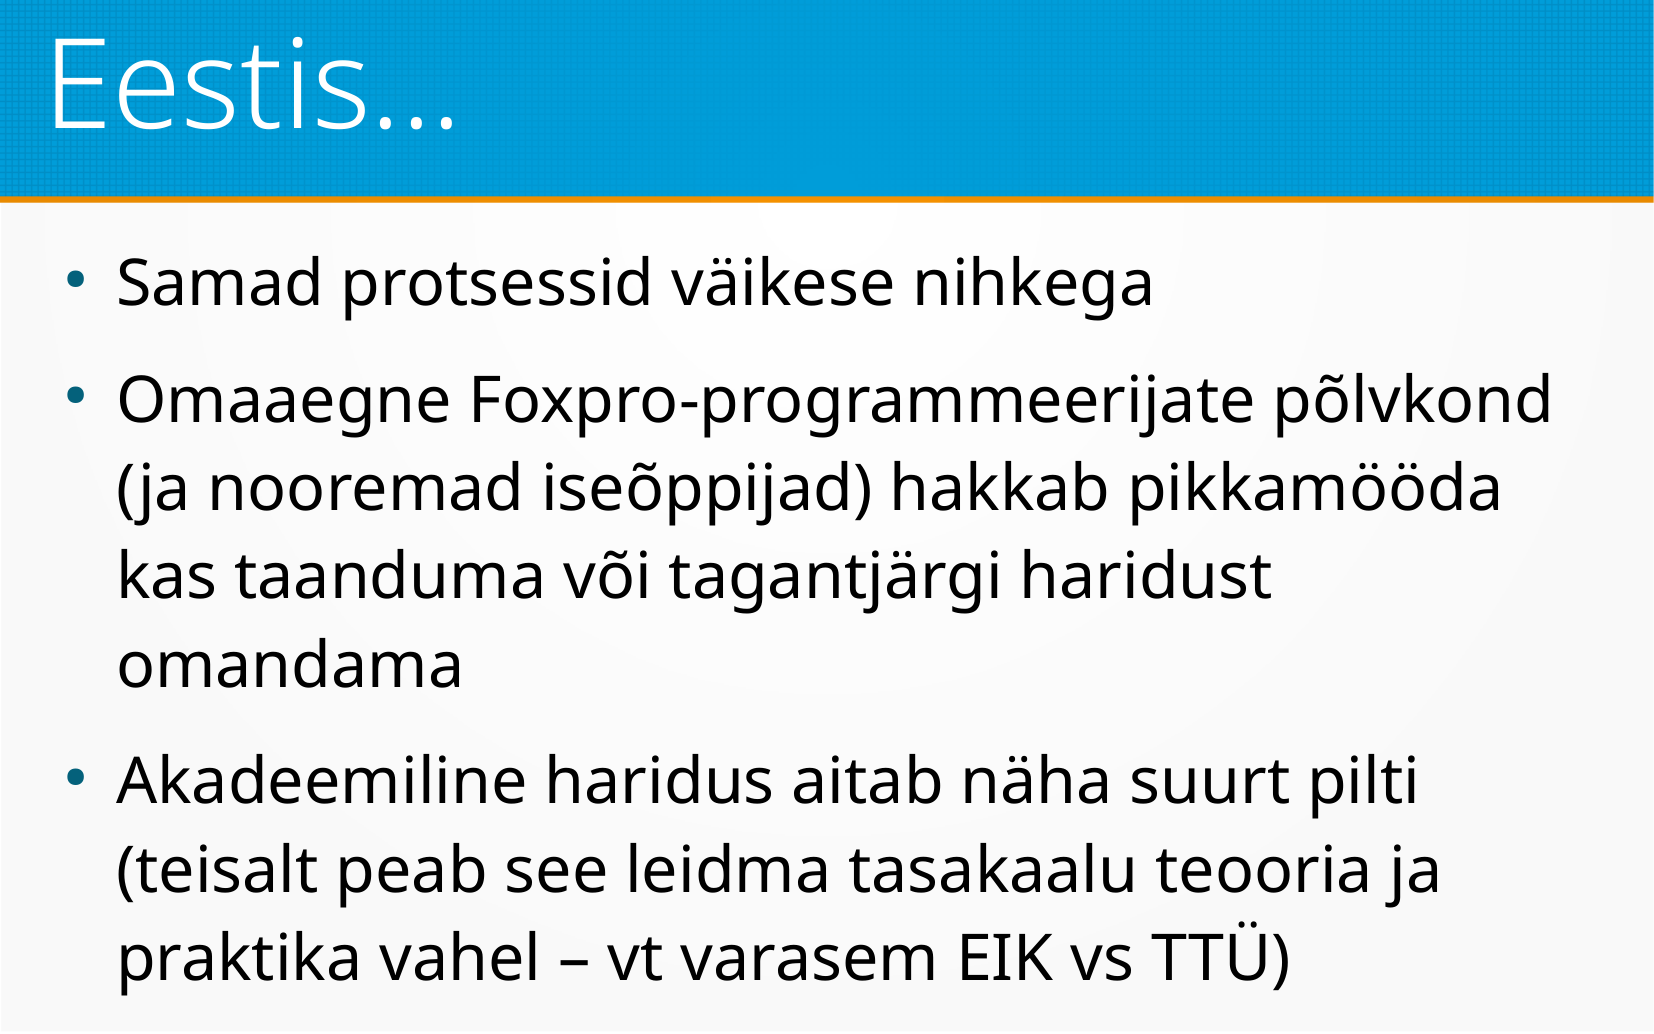

# Eestis...
Samad protsessid väikese nihkega
Omaaegne Foxpro-programmeerijate põlvkond (ja nooremad iseõppijad) hakkab pikkamööda kas taanduma või tagantjärgi haridust omandama
Akadeemiline haridus aitab näha suurt pilti (teisalt peab see leidma tasakaalu teooria ja praktika vahel – vt varasem EIK vs TTÜ)